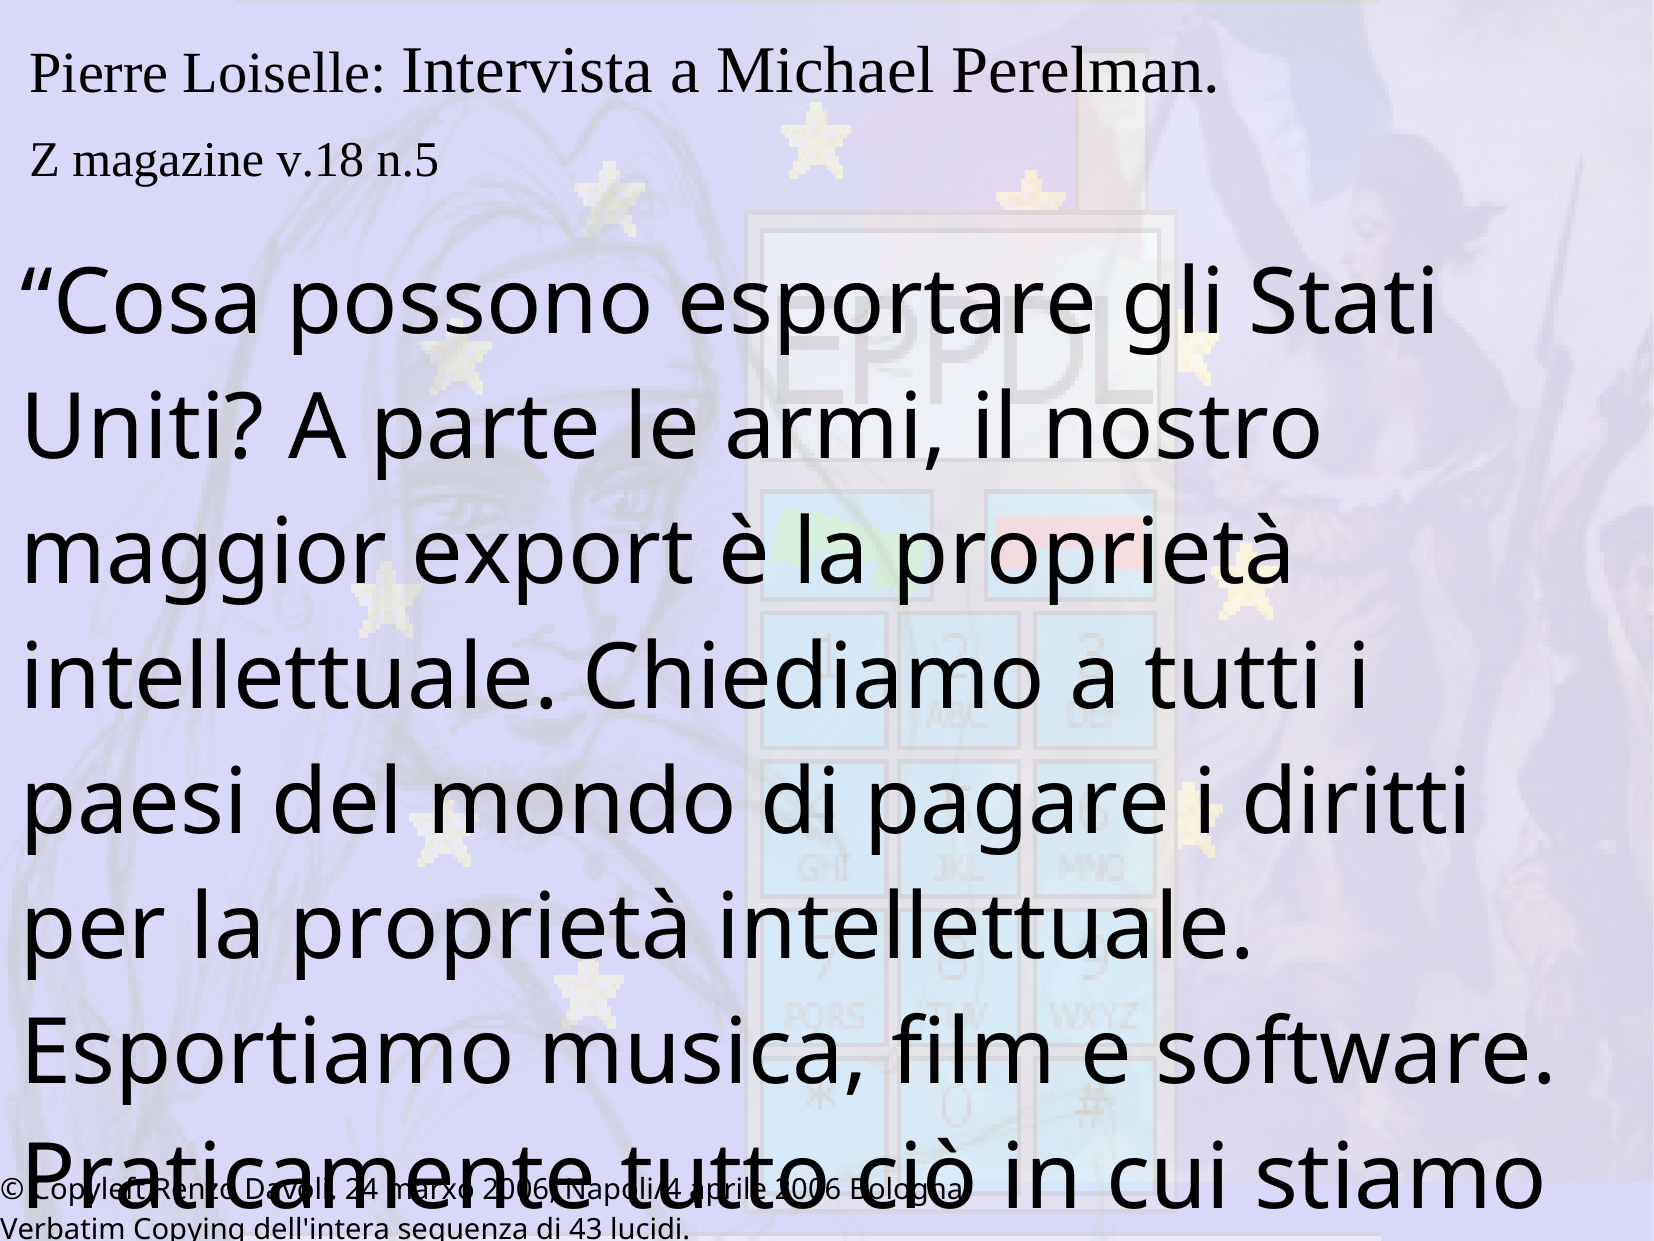

Pierre Loiselle: Intervista a Michael Perelman.
Z magazine v.18 n.5
“Cosa possono esportare gli Stati Uniti? A parte le armi, il nostro maggior export è la proprietà intellettuale. Chiediamo a tutti i paesi del mondo di pagare i diritti per la proprietà intellettuale. Esportiamo musica, film e software. Praticamente tutto ciò in cui stiamo sviluppando un vantaggio competitivo dipende fortemente dalla proprietà intellettuale. Perciò è estremamente importante per gli Stati Uniti poter scambiare, di fatto, la proprietà intellettuale con cose come il petrolio.”